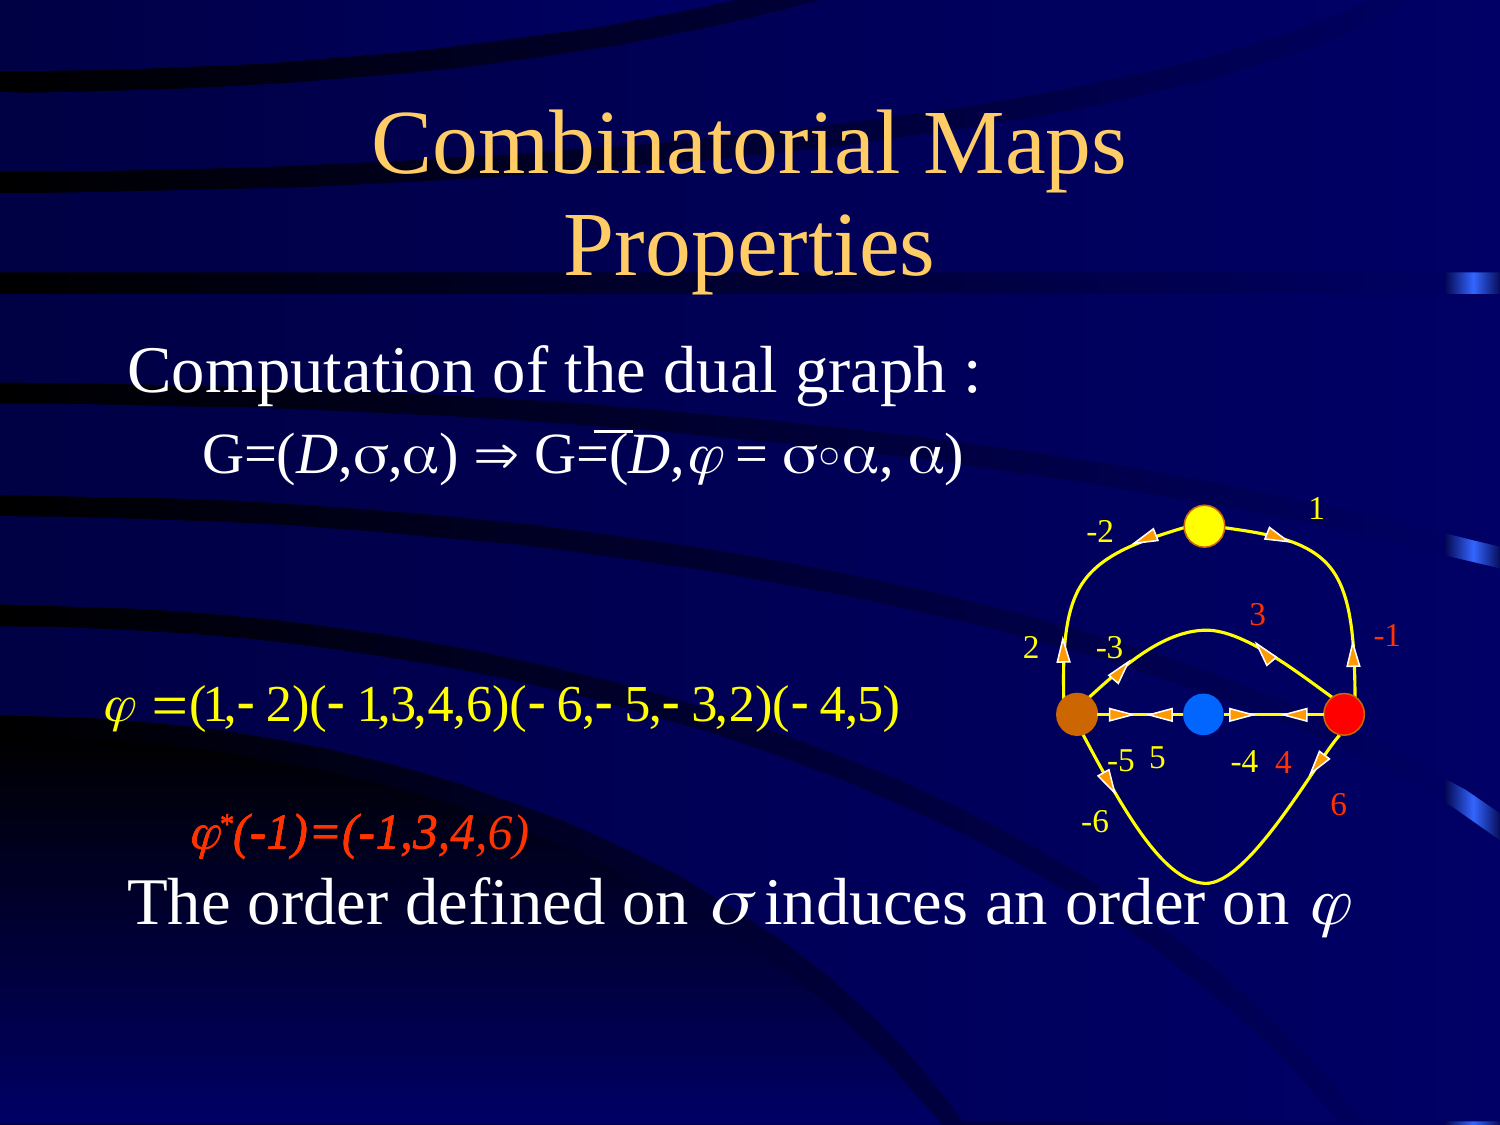

# Combinatorial Maps Properties
Computation of the dual graph :
G=(D,,)  G=(D, = , )
The order defined on  induces an order on 
1
-2
3
-1
2
-3
5
-5
-4
4
6
-6
*(-1)=(-1,3,4
*(-1)=(-1,3
*(-1)=(-1,
*(-1)=(-1,3,4,6)